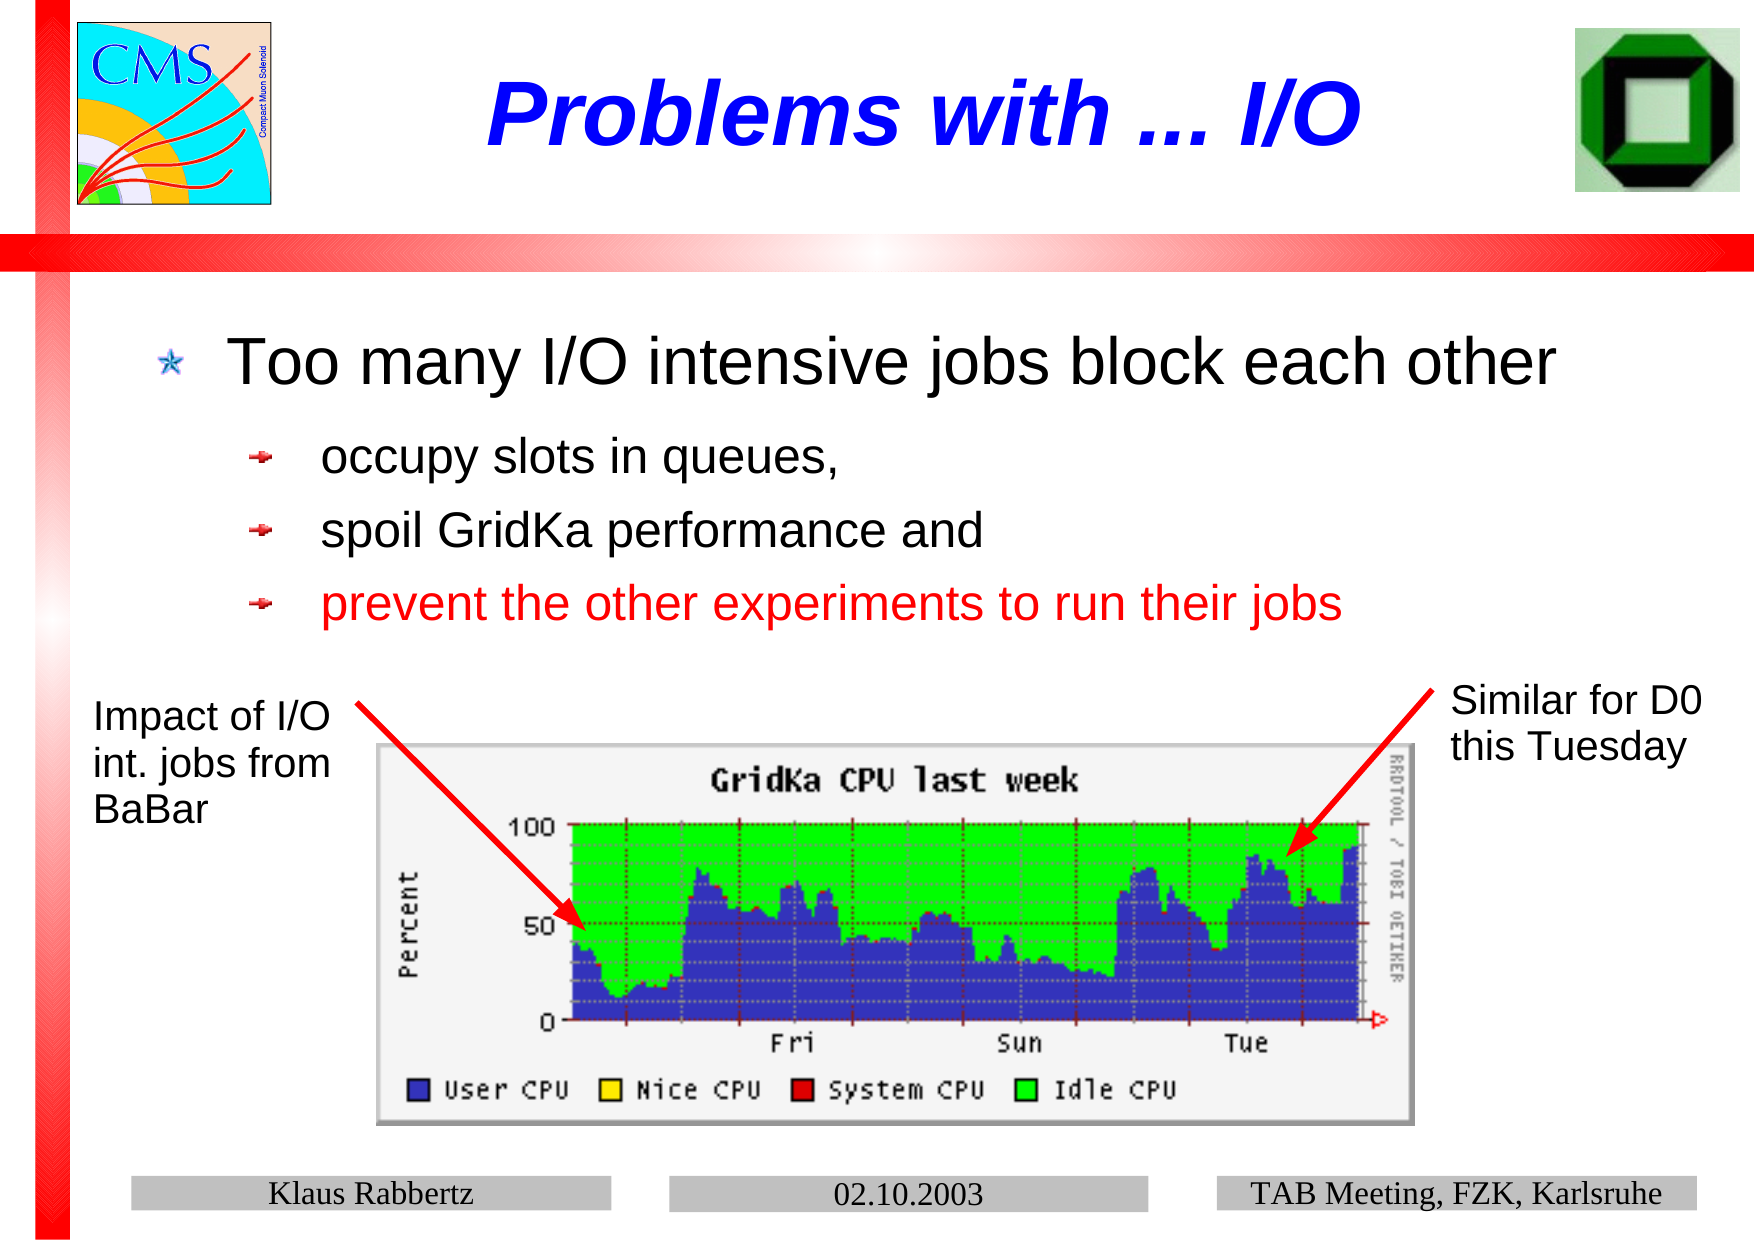

# Problems with ... I/O
Too many I/O intensive jobs block each other
occupy slots in queues,
spoil GridKa performance and
prevent the other experiments to run their jobs
Similar for D0 this Tuesday
Impact of I/O int. jobs from BaBar